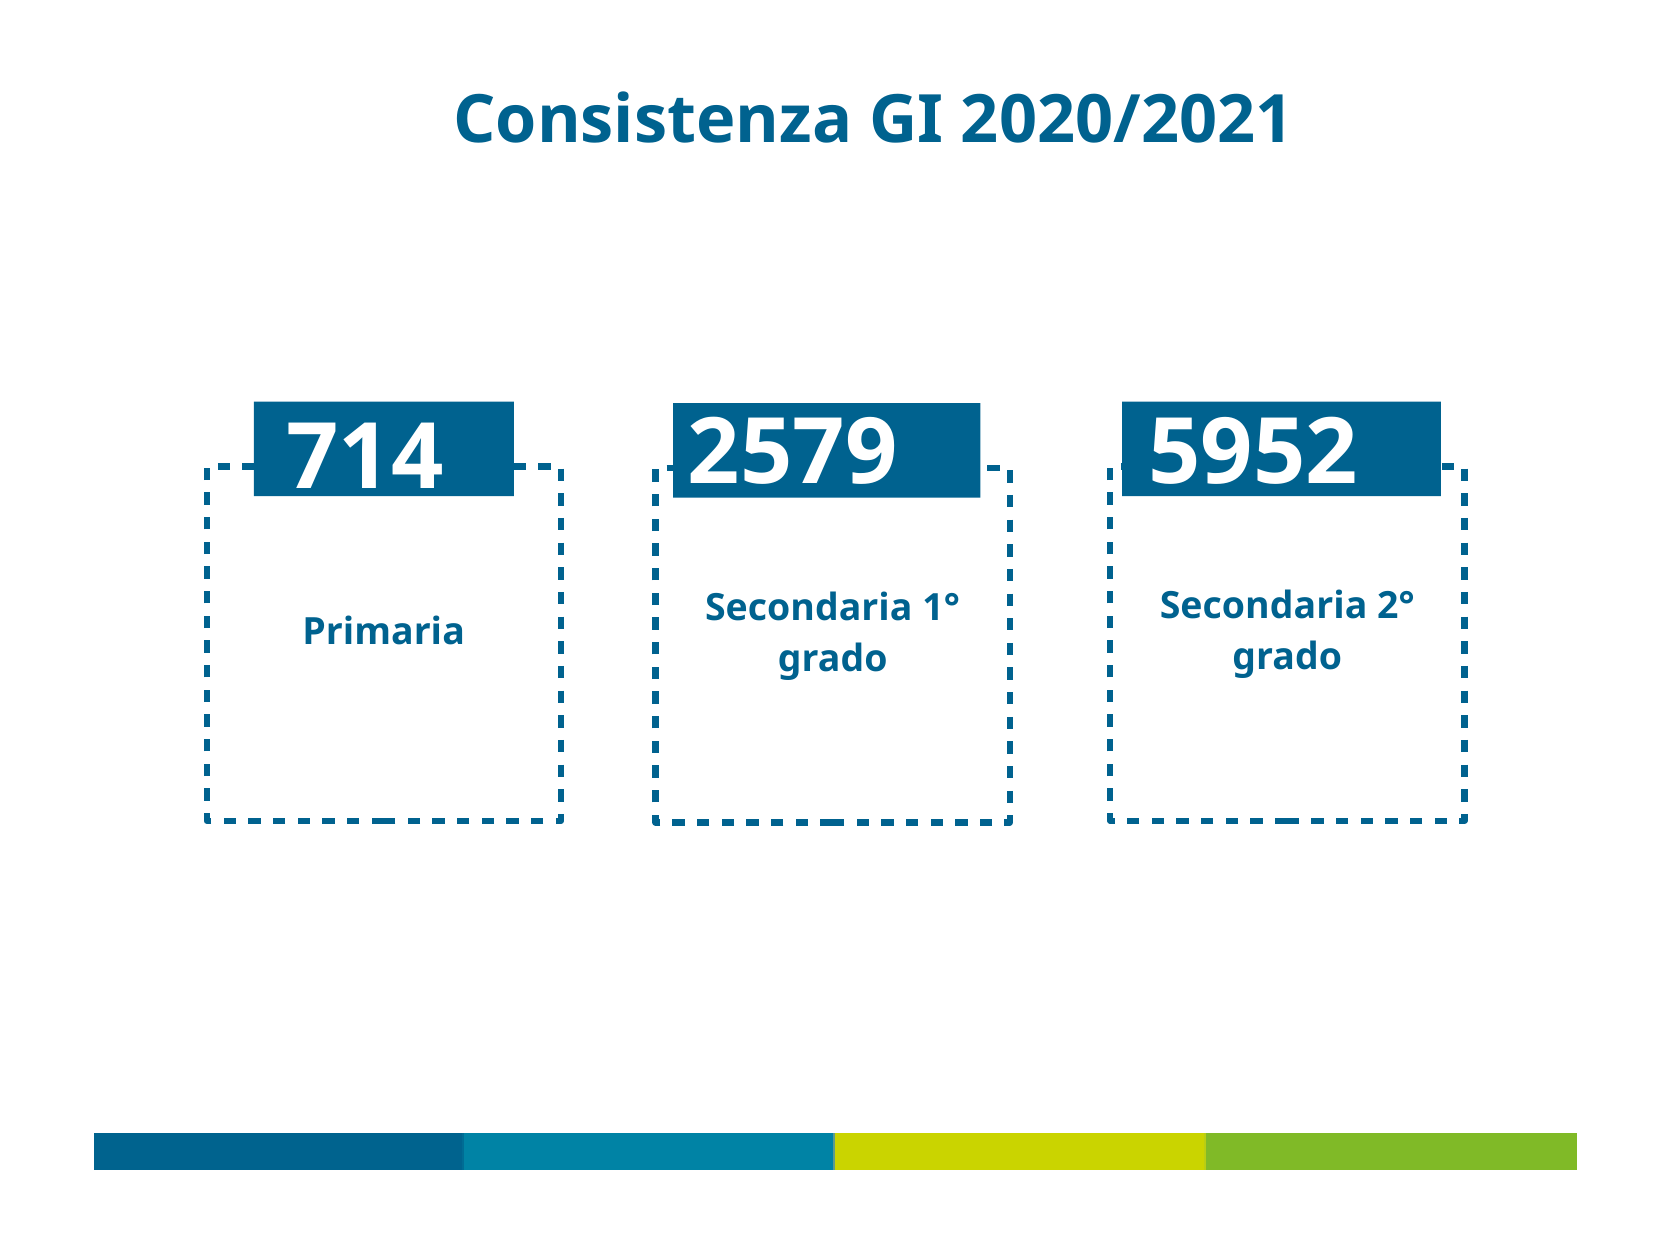

Consistenza GI 2020/2021
2579
5952
714
Primaria
Secondaria 2° grado
Secondaria 1° grado